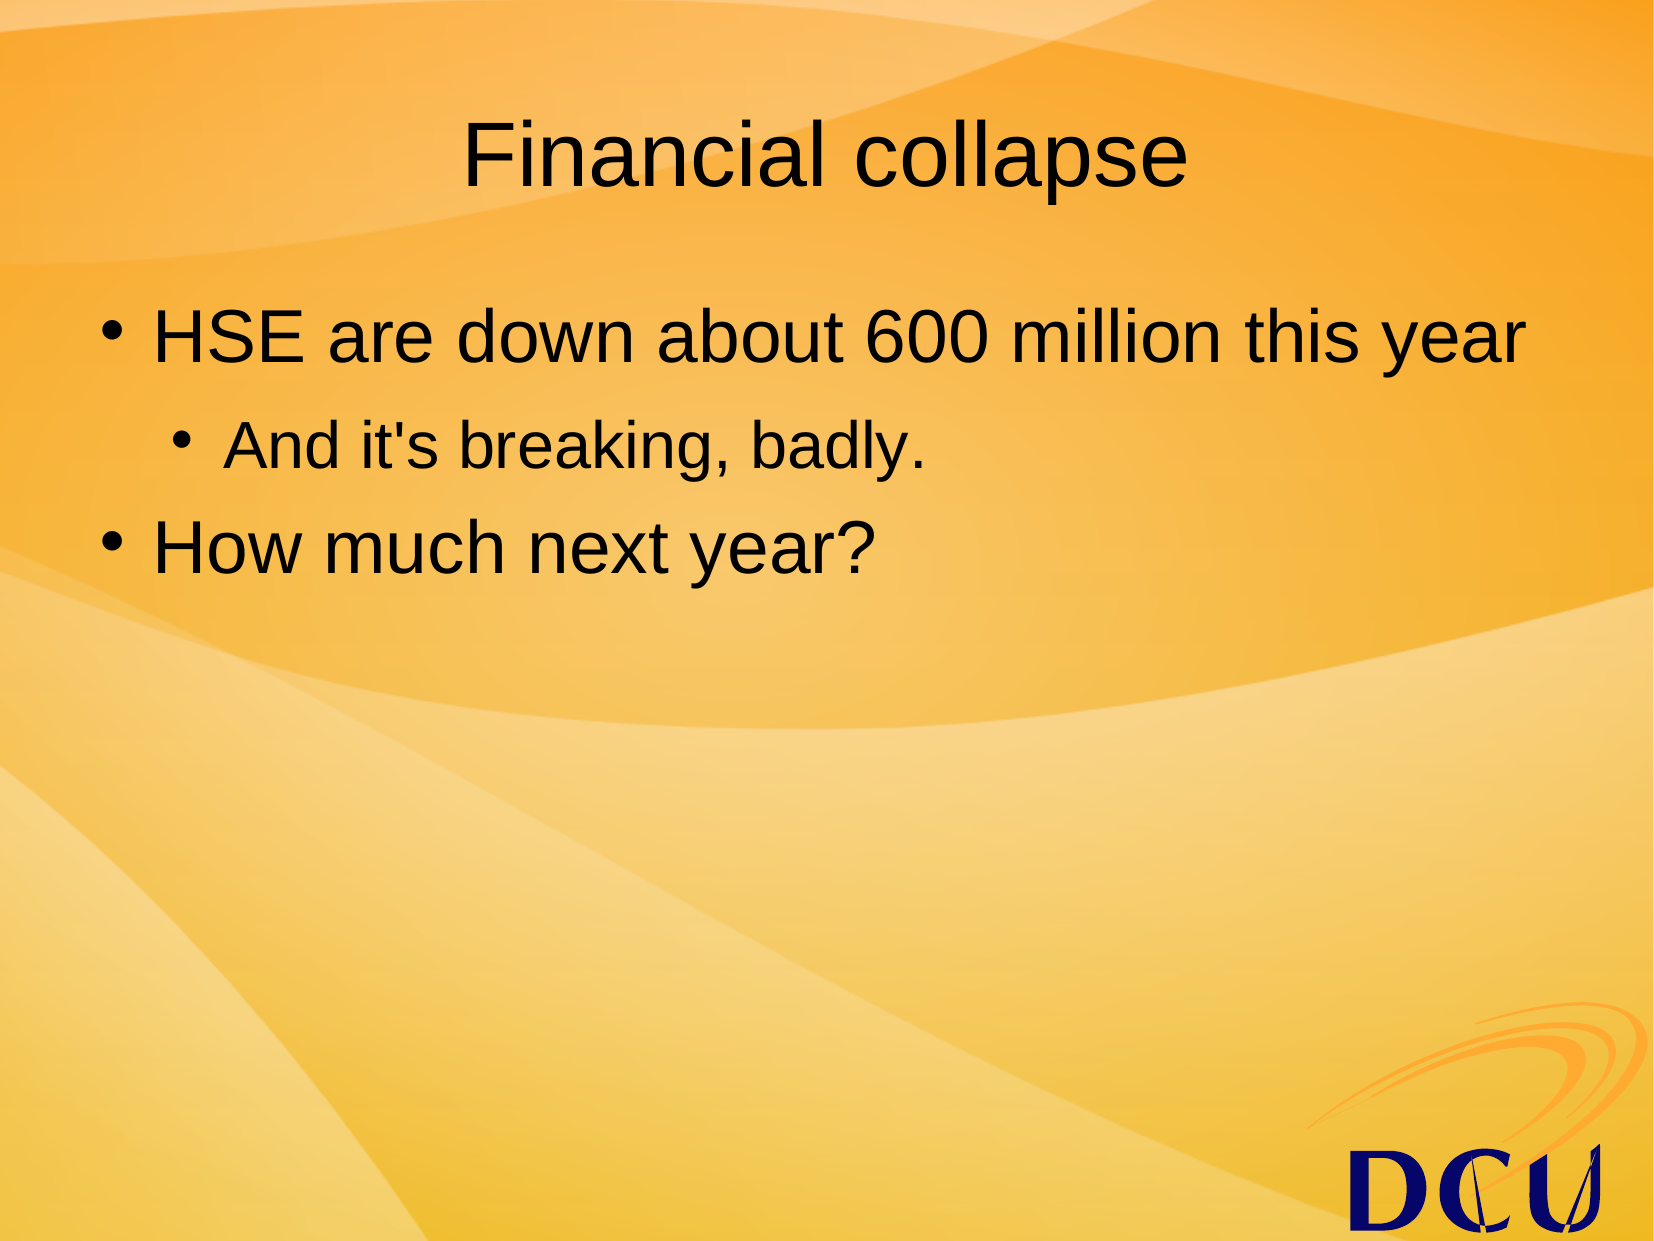

# Financial collapse
HSE are down about 600 million this year
And it's breaking, badly.
How much next year?